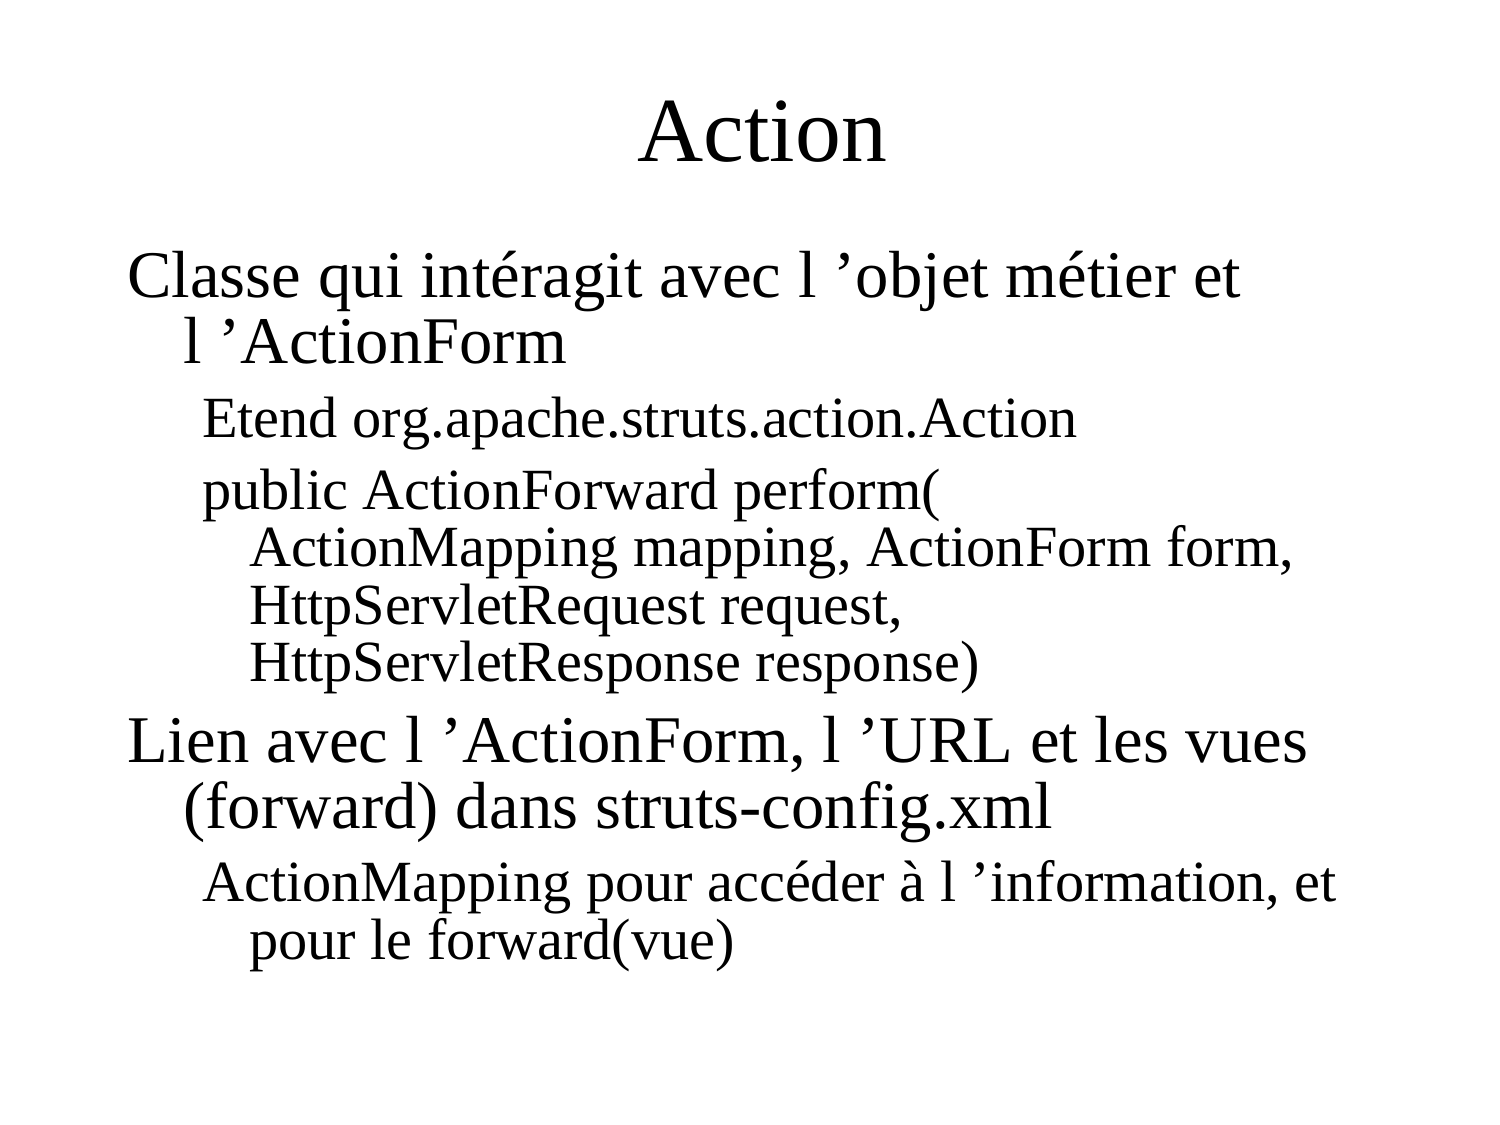

Action
Classe qui intéragit avec l ’objet métier et l ’ActionForm
Etend org.apache.struts.action.Action
public ActionForward perform(
ActionMapping mapping, ActionForm form, HttpServletRequest request, HttpServletResponse response)
Lien avec l ’ActionForm, l ’URL et les vues (forward) dans struts-config.xml
ActionMapping pour accéder à l ’information, et pour le forward(vue)